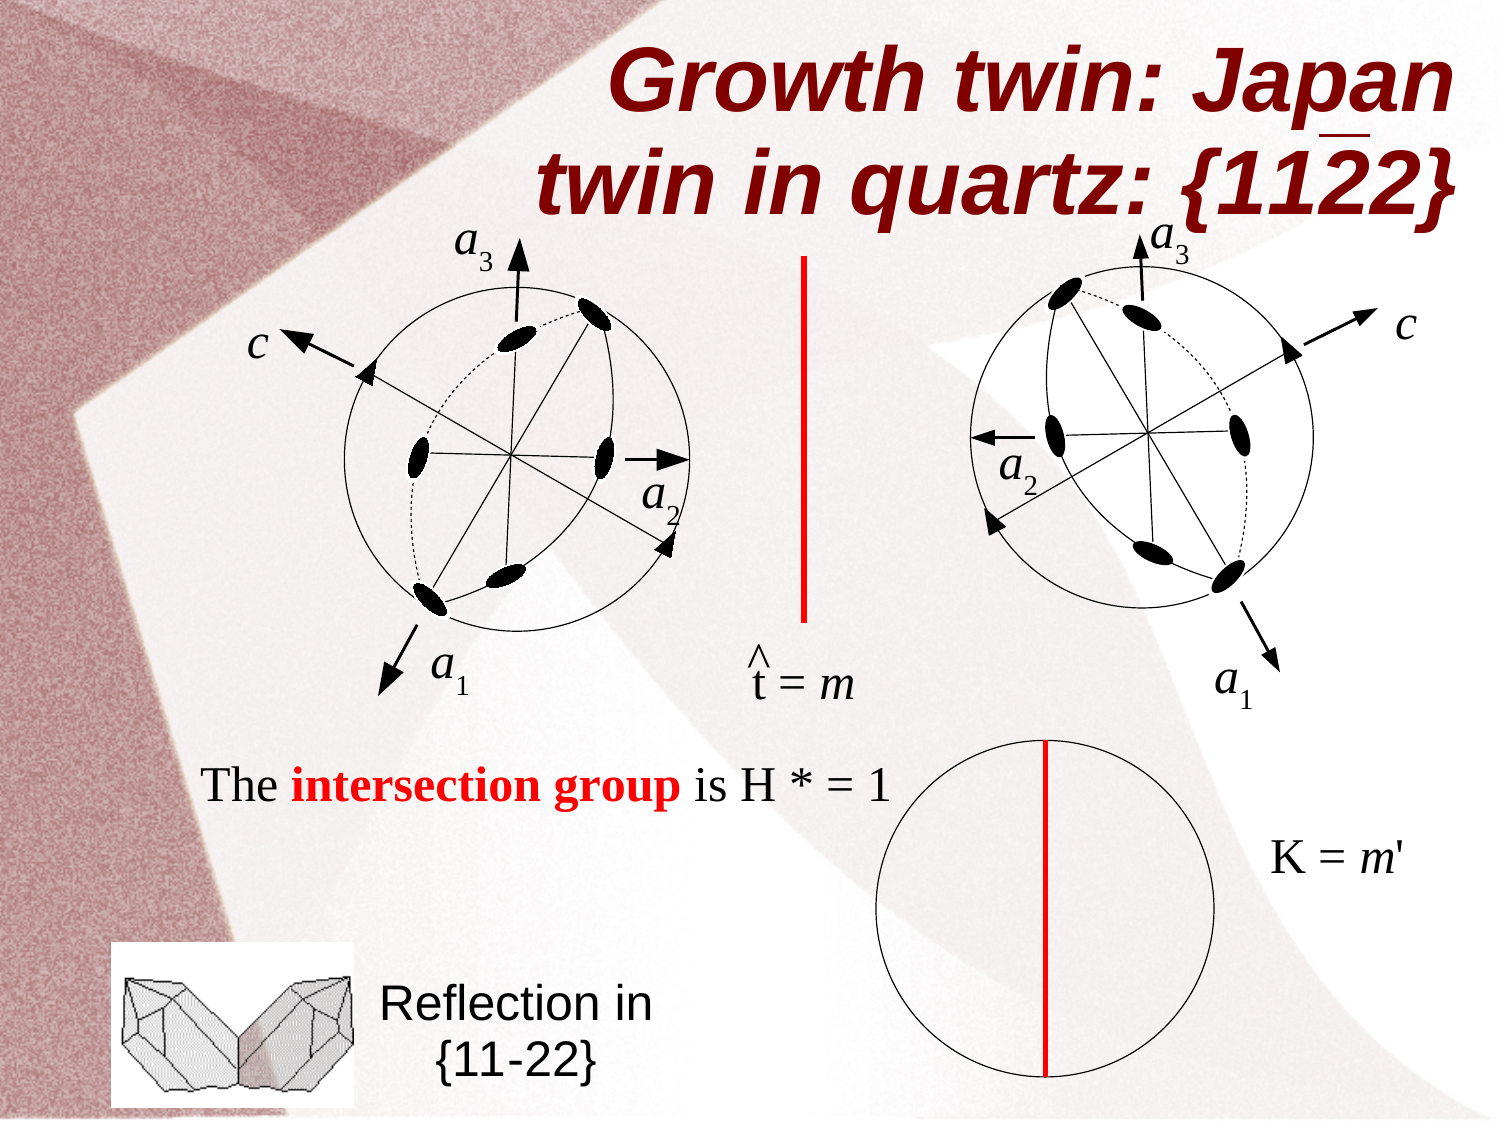

#
Growth twin: Japan twin in quartz: {1122}
a3
c
a2
a1
a3
a2
a1
c
^
t = m
The intersection group is H * = 1
K = m'
Reflection in
{11-22}